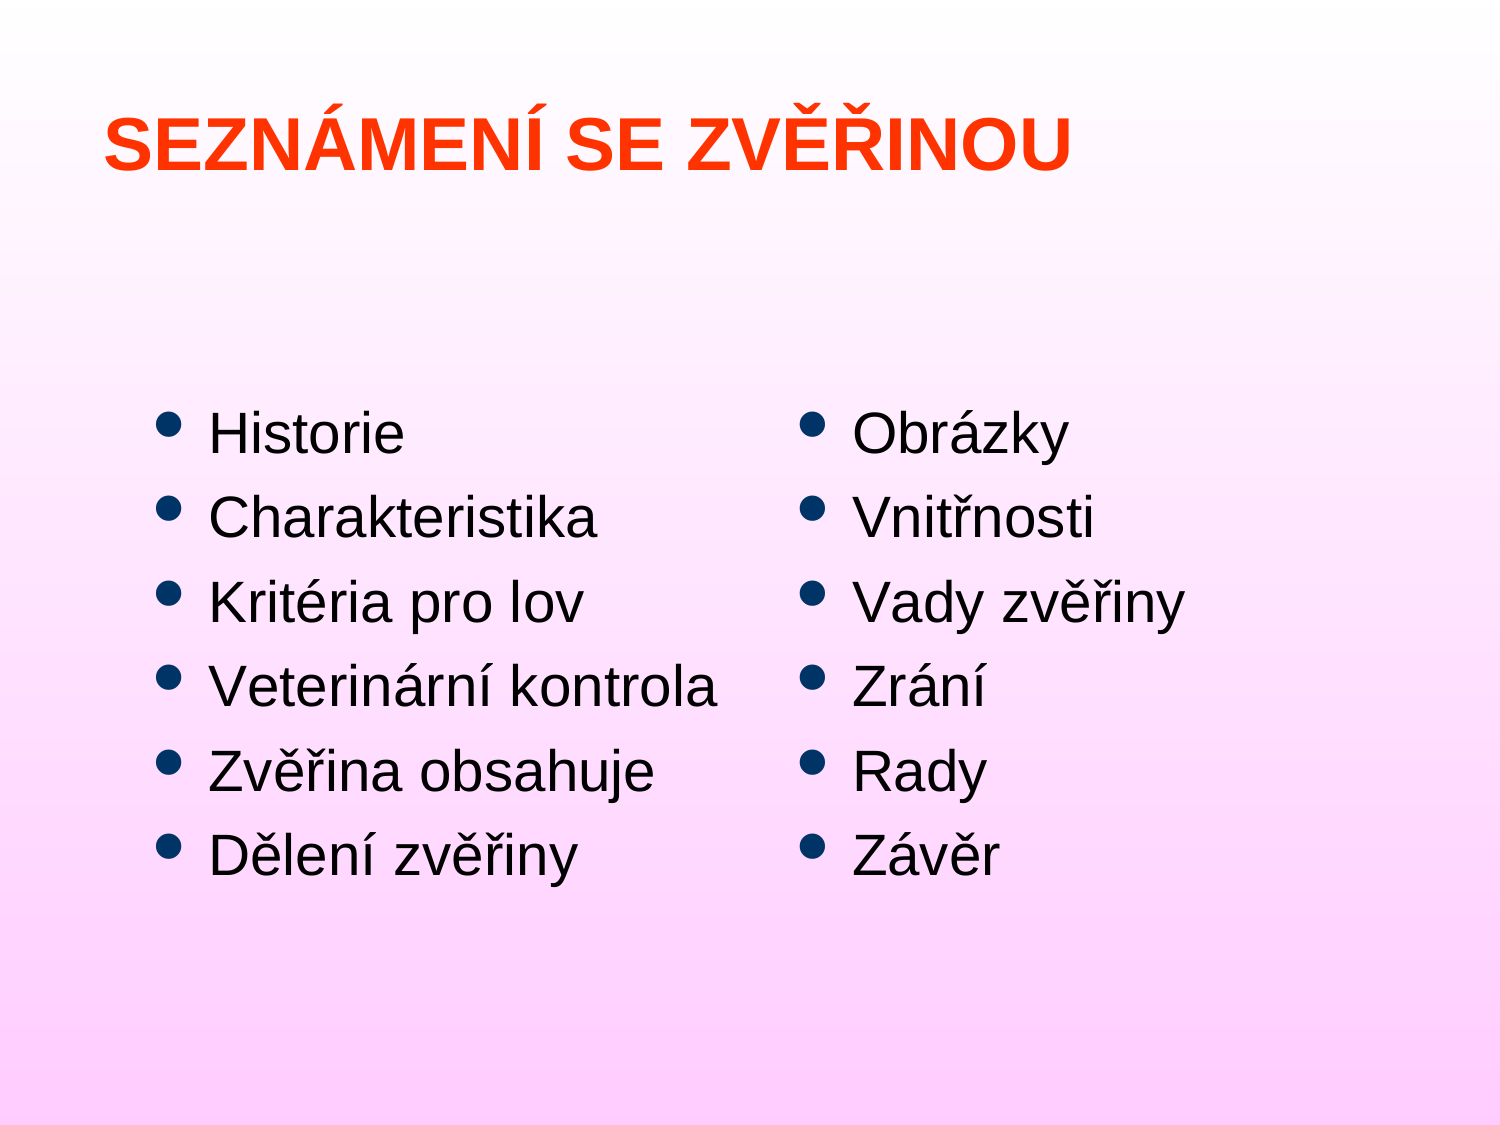

# SEZNÁMENÍ SE ZVĚŘINOU
Historie
Charakteristika
Kritéria pro lov
Veterinární kontrola
Zvěřina obsahuje
Dělení zvěřiny
Obrázky
Vnitřnosti
Vady zvěřiny
Zrání
Rady
Závěr